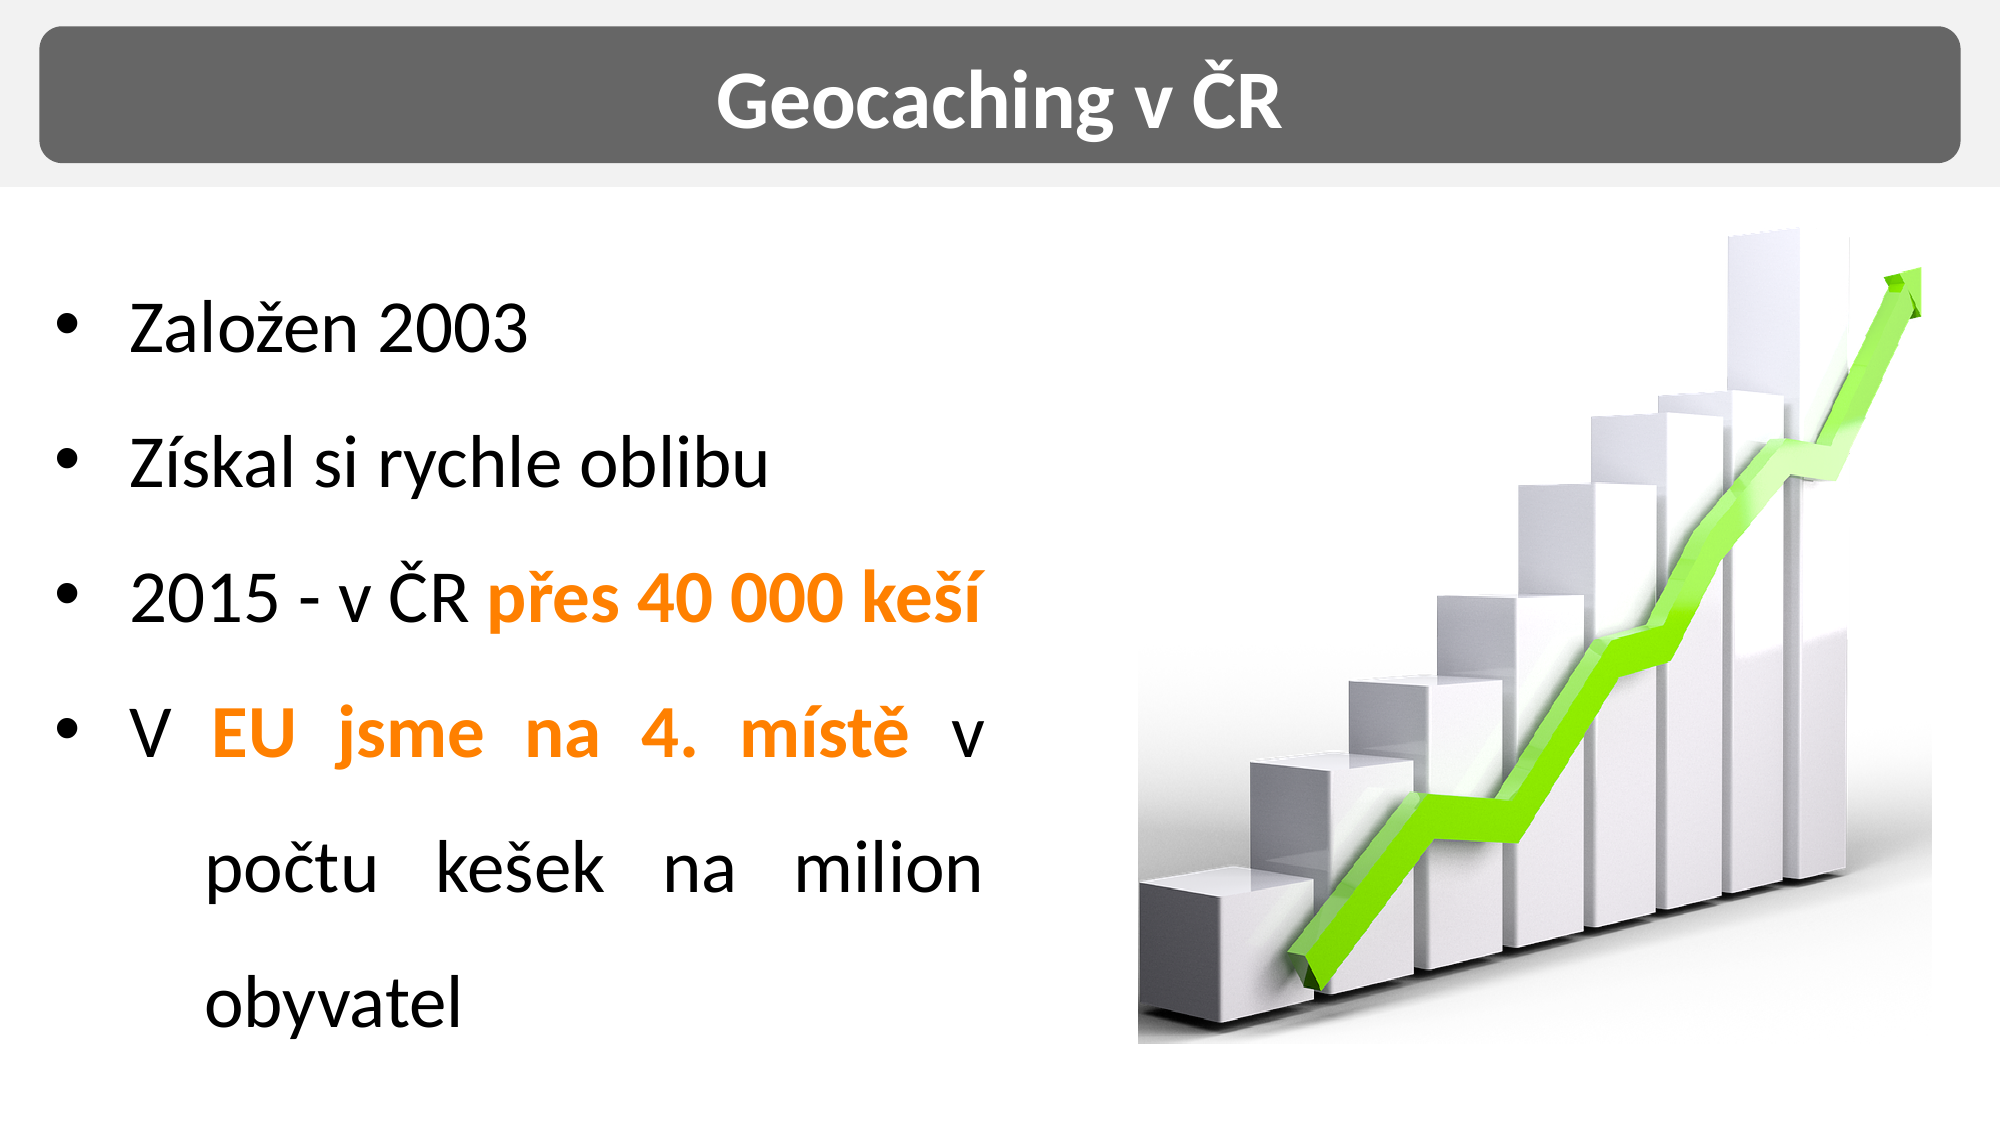

Geocaching v ČR
Založen 2003
Získal si rychle oblibu
2015 - v ČR přes 40 000 keší
V EU jsme na 4. místě v počtu kešek na milion obyvatel